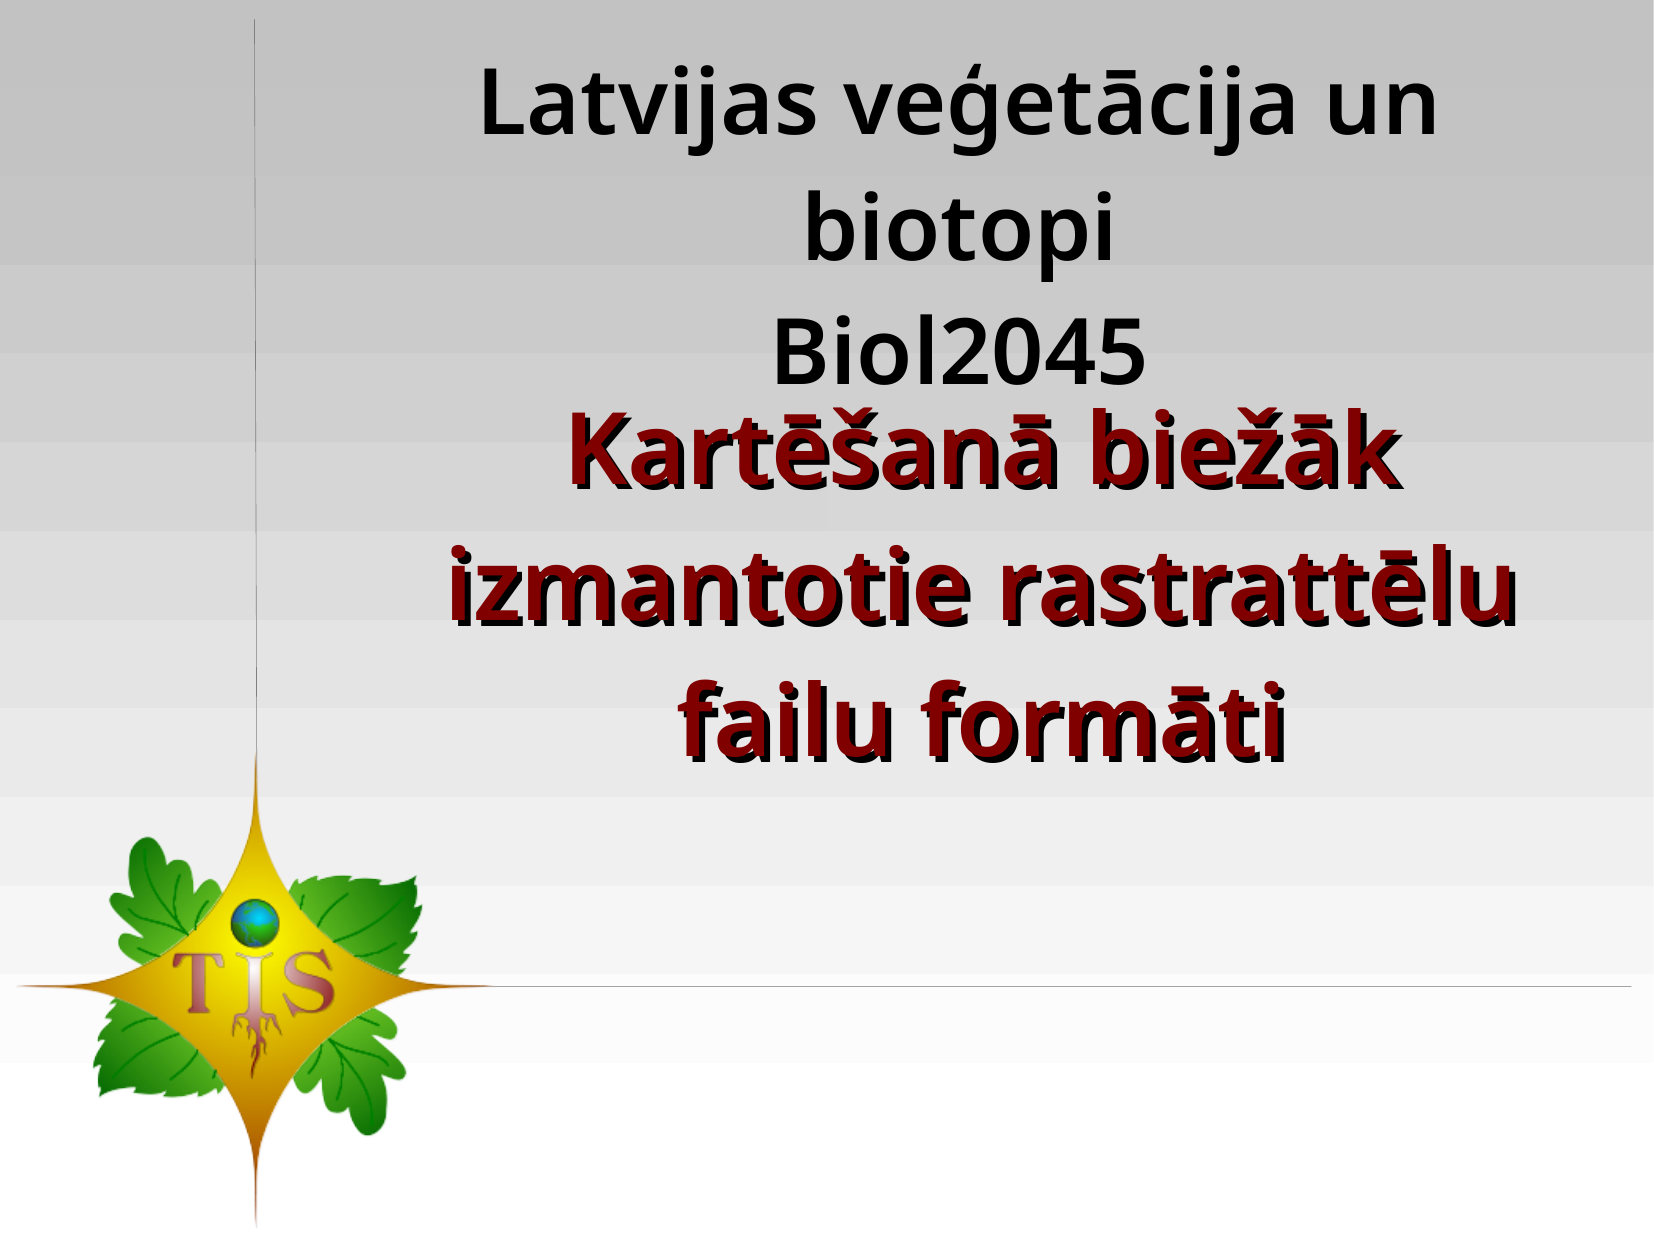

# Kartēšanā biežāk izmantotie rastrattēlu failu formāti